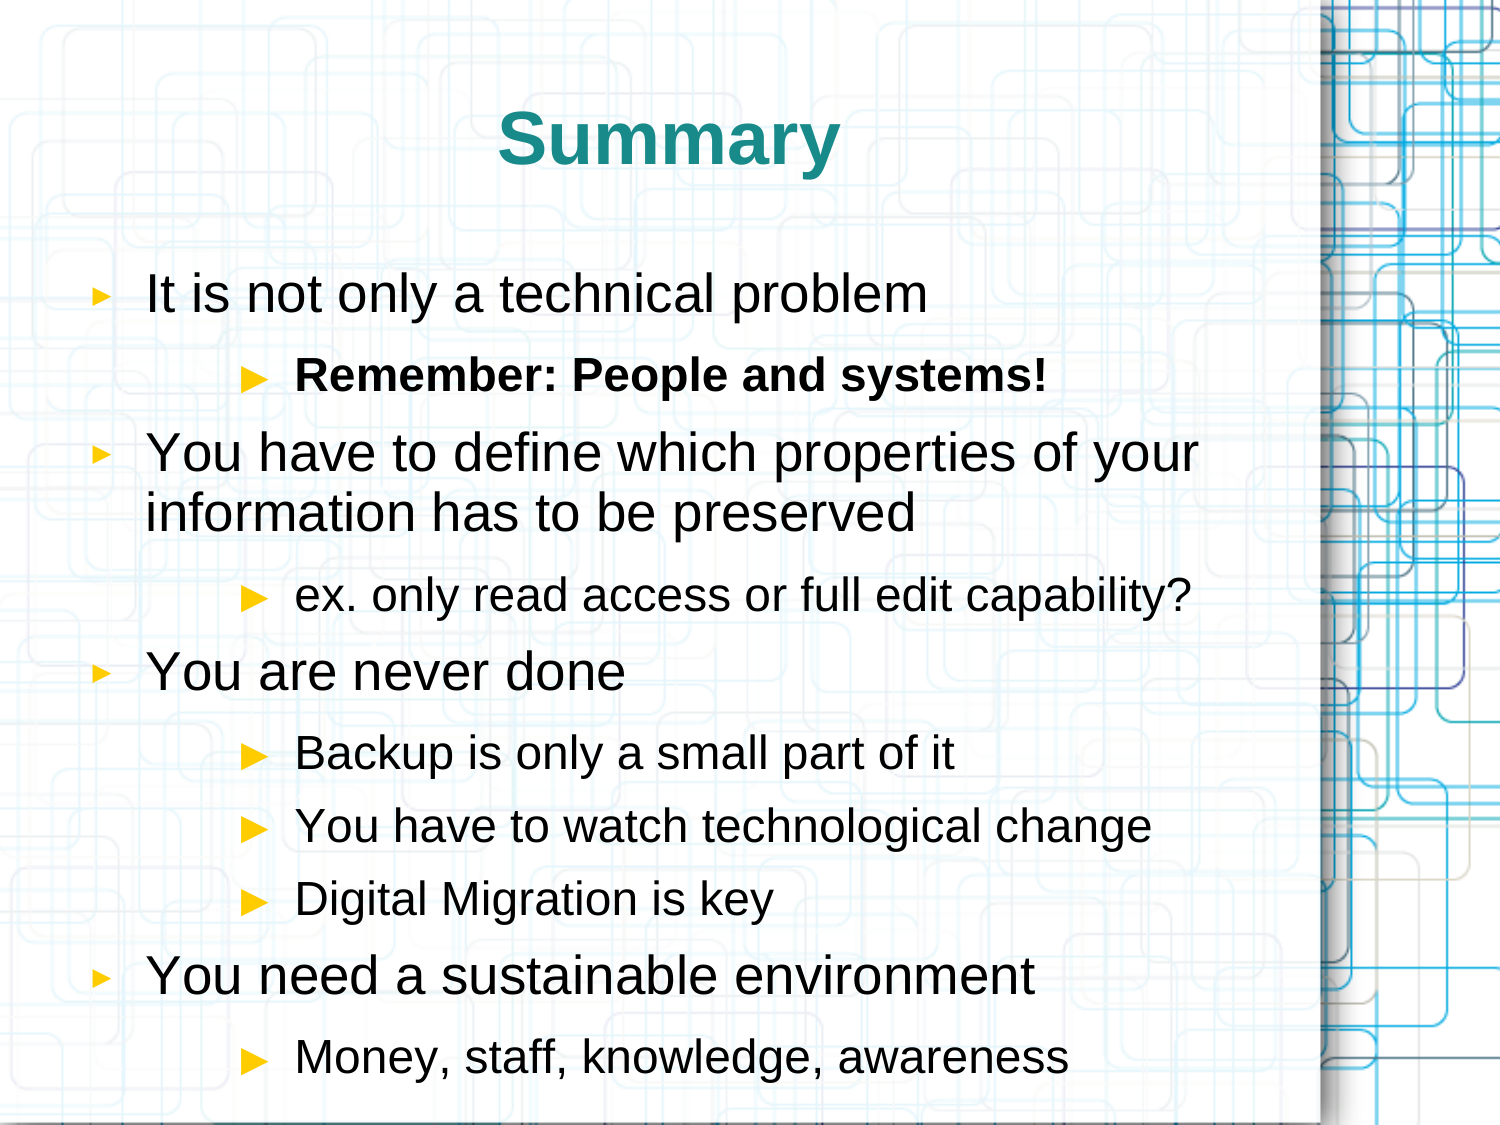

# Summary
It is not only a technical problem
Remember: People and systems!
You have to define which properties of your information has to be preserved
ex. only read access or full edit capability?
You are never done
Backup is only a small part of it
You have to watch technological change
Digital Migration is key
You need a sustainable environment
Money, staff, knowledge, awareness